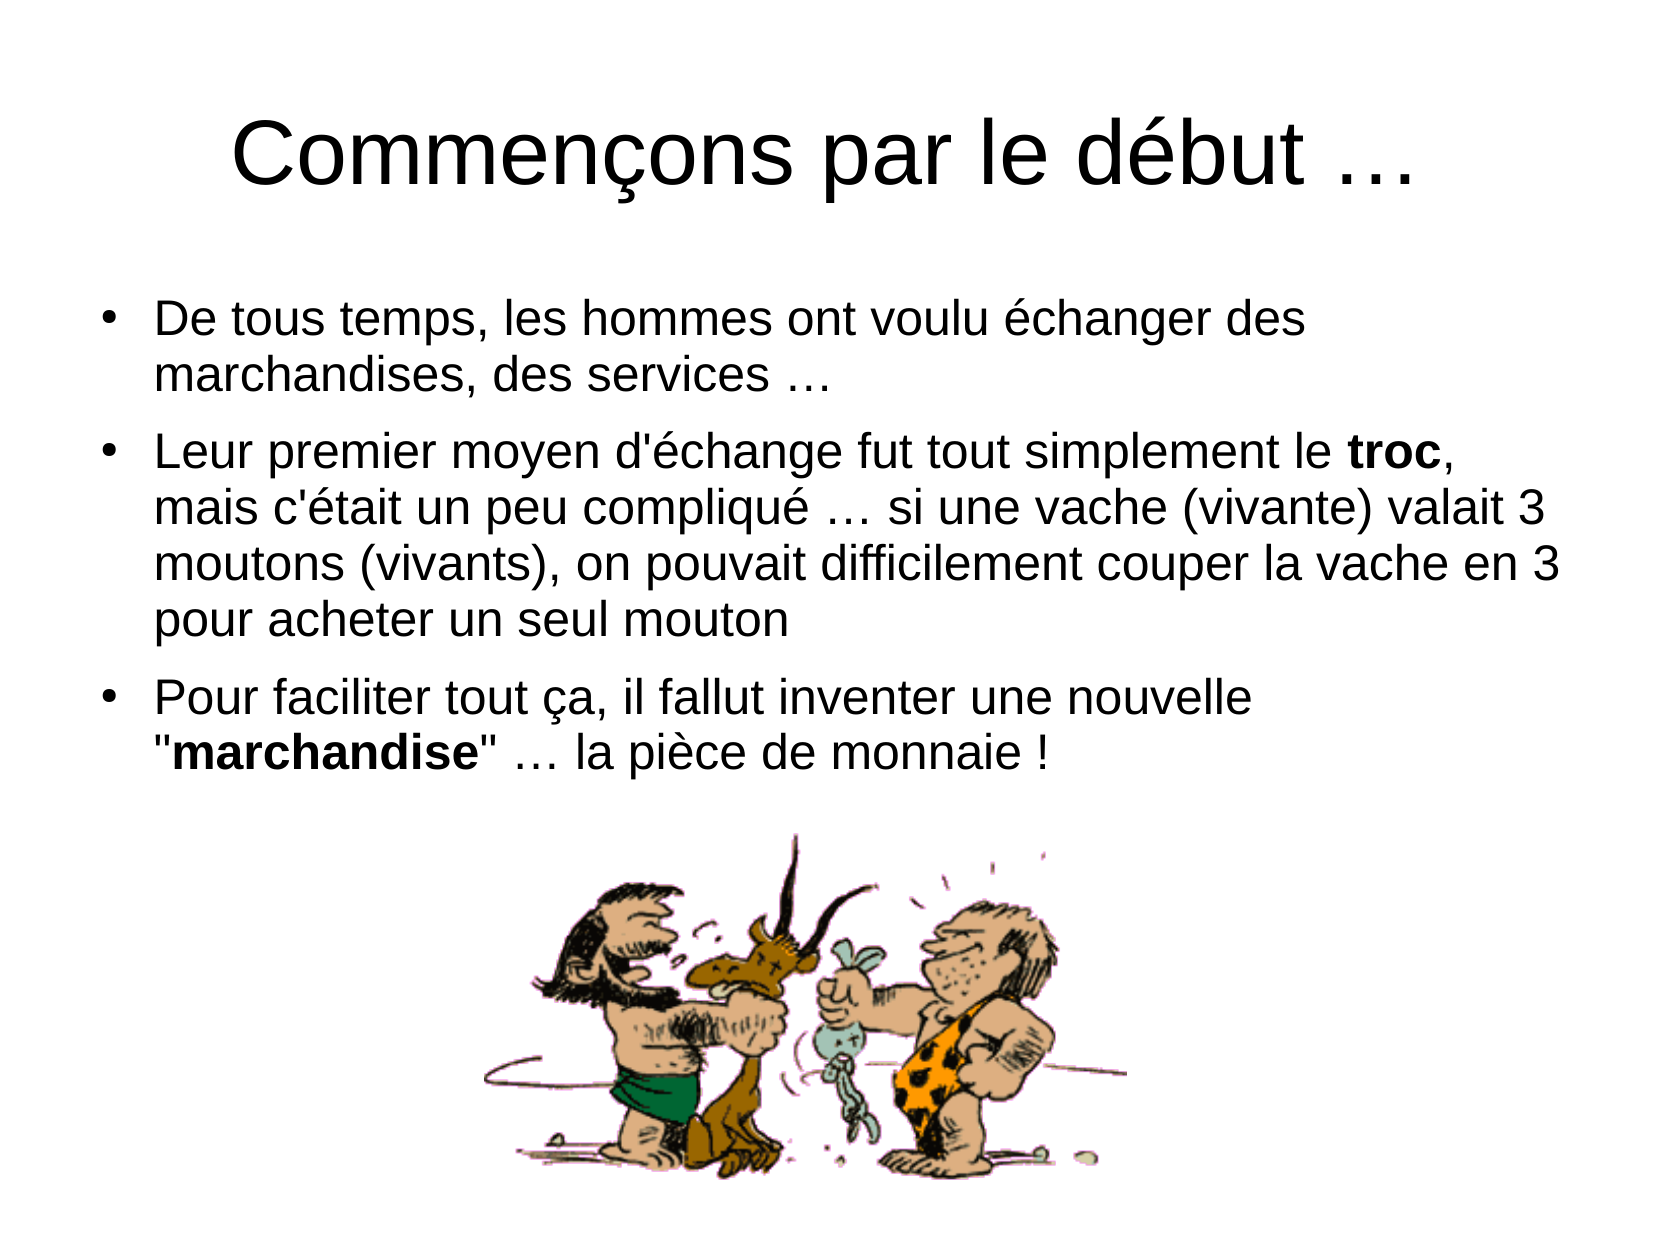

# Commençons par le début …
De tous temps, les hommes ont voulu échanger des marchandises, des services …
Leur premier moyen d'échange fut tout simplement le troc, mais c'était un peu compliqué … si une vache (vivante) valait 3 moutons (vivants), on pouvait difficilement couper la vache en 3 pour acheter un seul mouton
Pour faciliter tout ça, il fallut inventer une nouvelle "marchandise" … la pièce de monnaie !